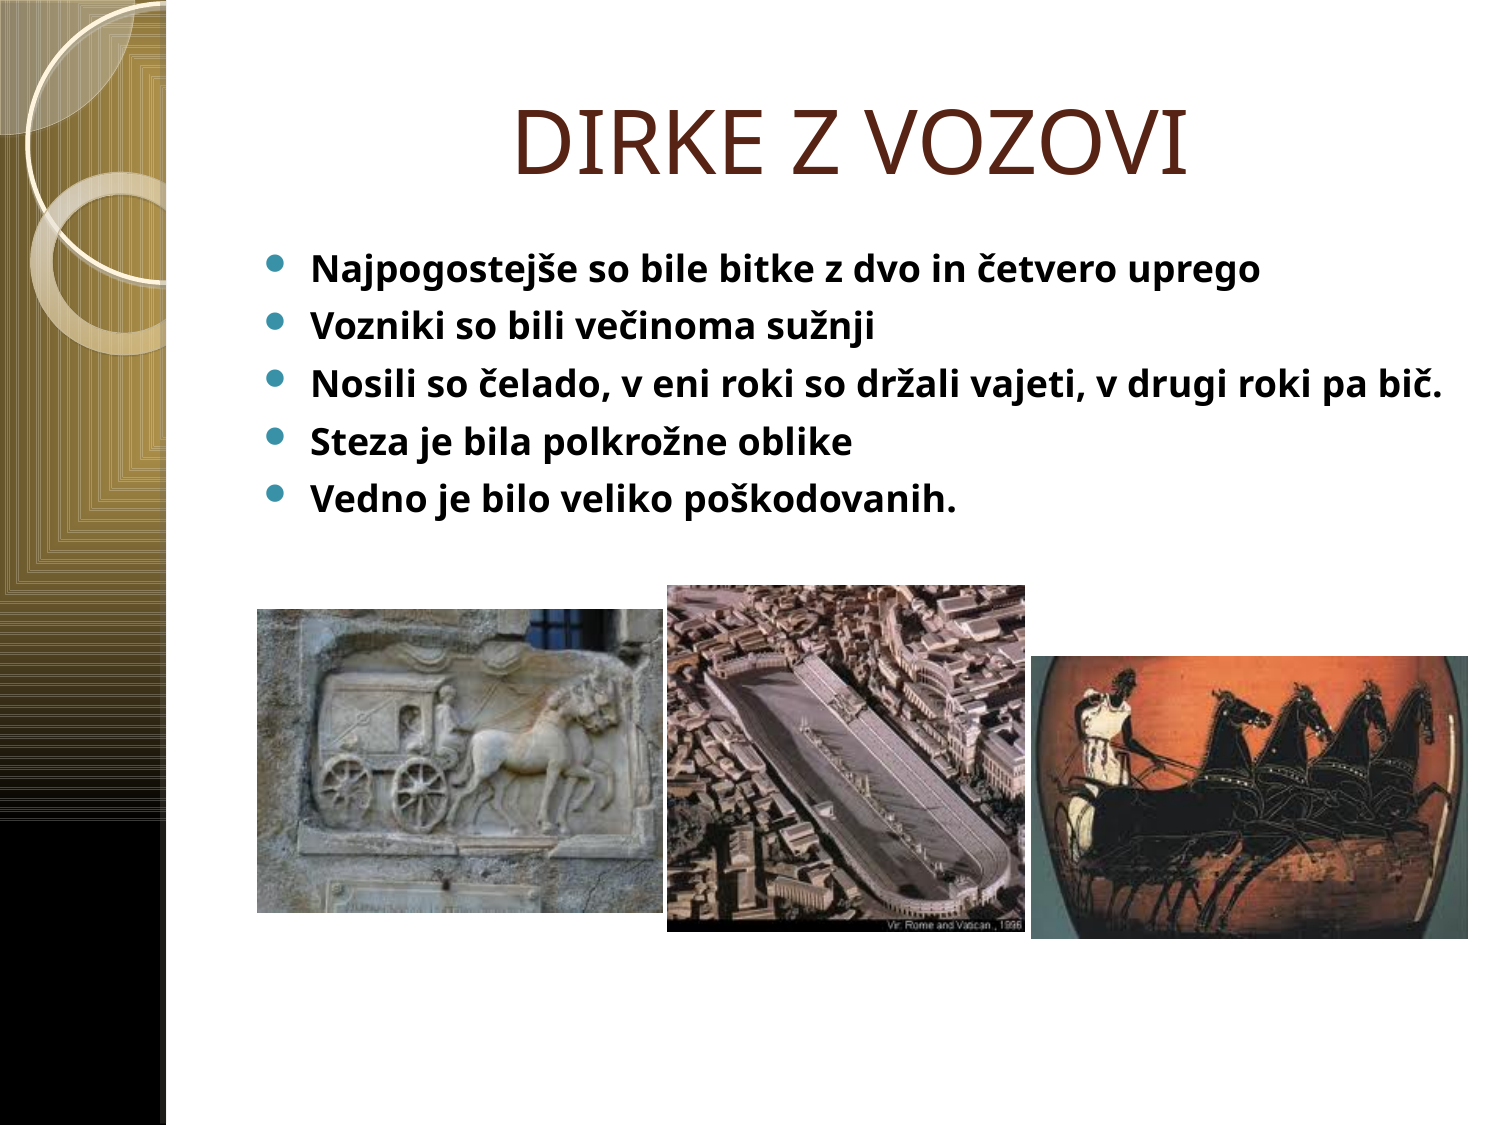

# DIRKE Z VOZOVI
Najpogostejše so bile bitke z dvo in četvero uprego
Vozniki so bili večinoma sužnji
Nosili so čelado, v eni roki so držali vajeti, v drugi roki pa bič.
Steza je bila polkrožne oblike
Vedno je bilo veliko poškodovanih.